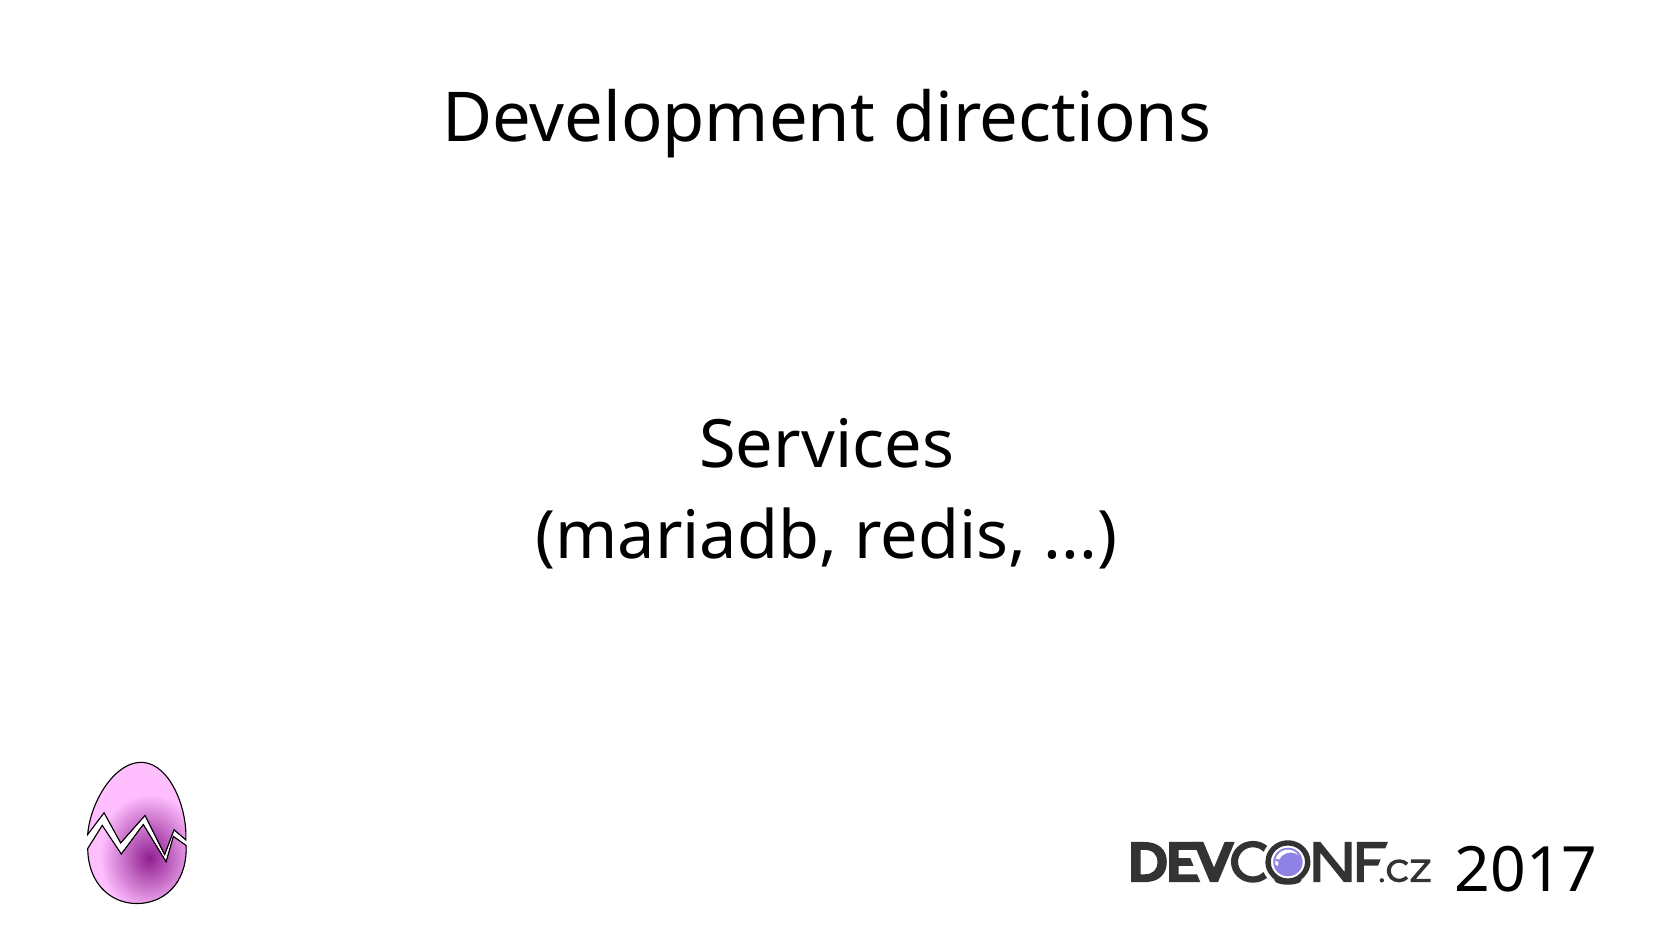

Development directions
# Services
(mariadb, redis, ...)